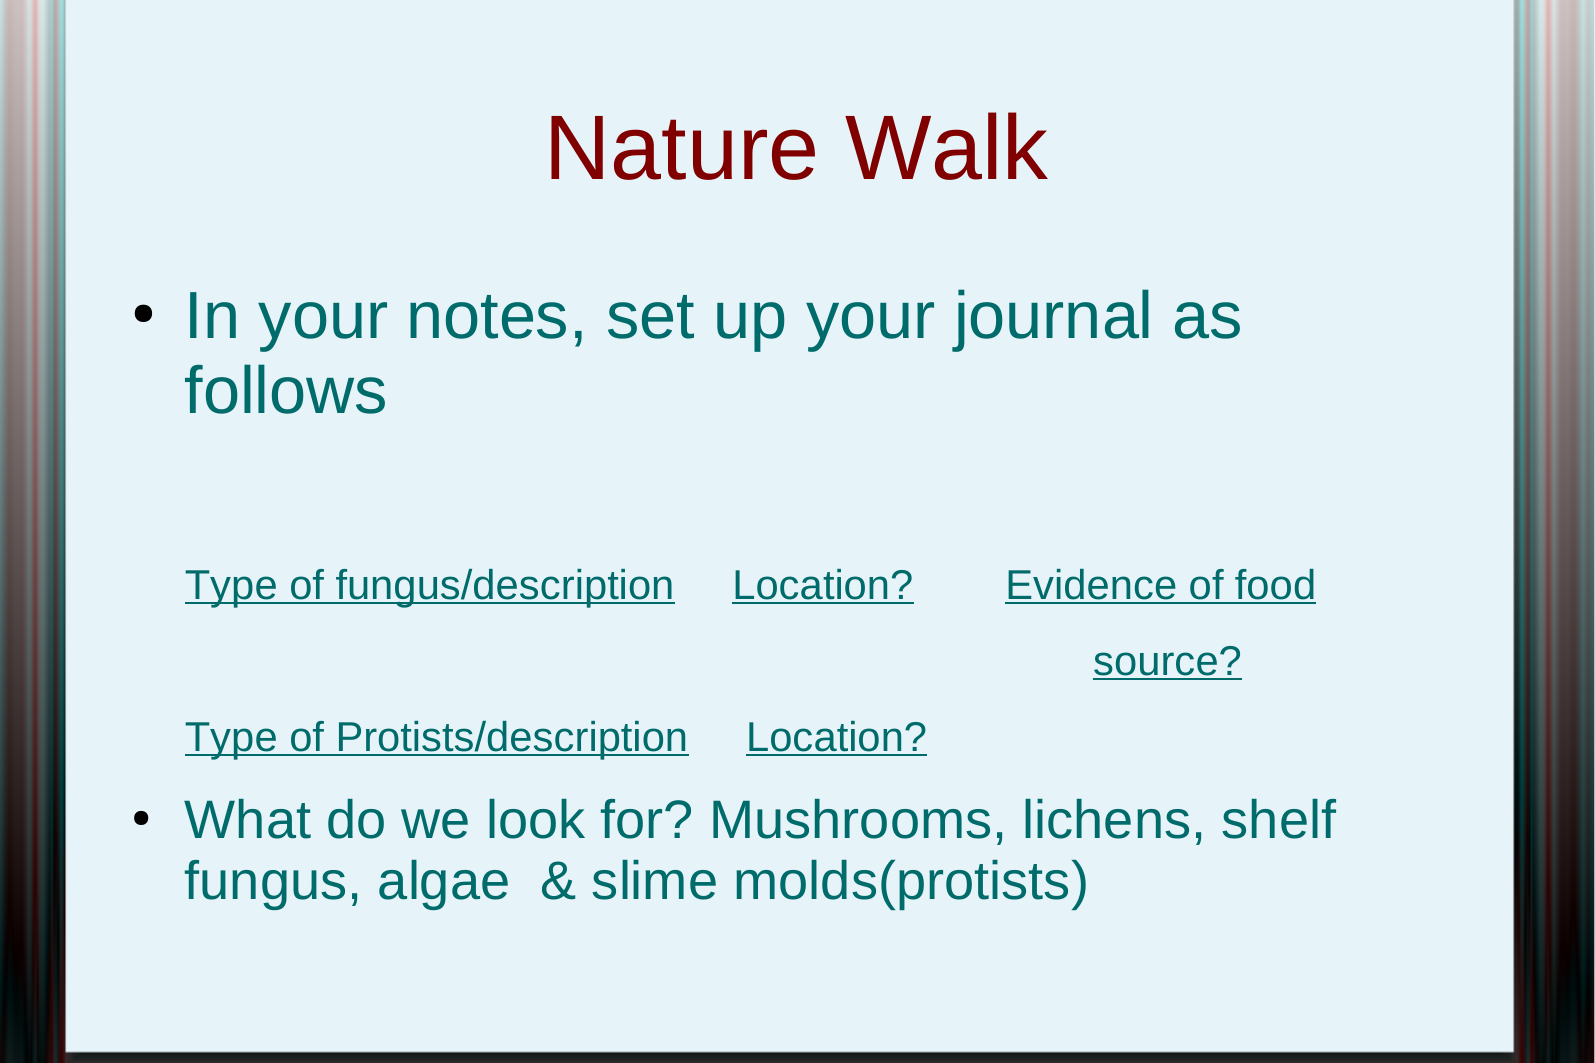

# Nature Walk
In your notes, set up your journal as follows
Type of fungus/description Location? Evidence of food
 source?
Type of Protists/description Location?
What do we look for? Mushrooms, lichens, shelf fungus, algae & slime molds(protists)